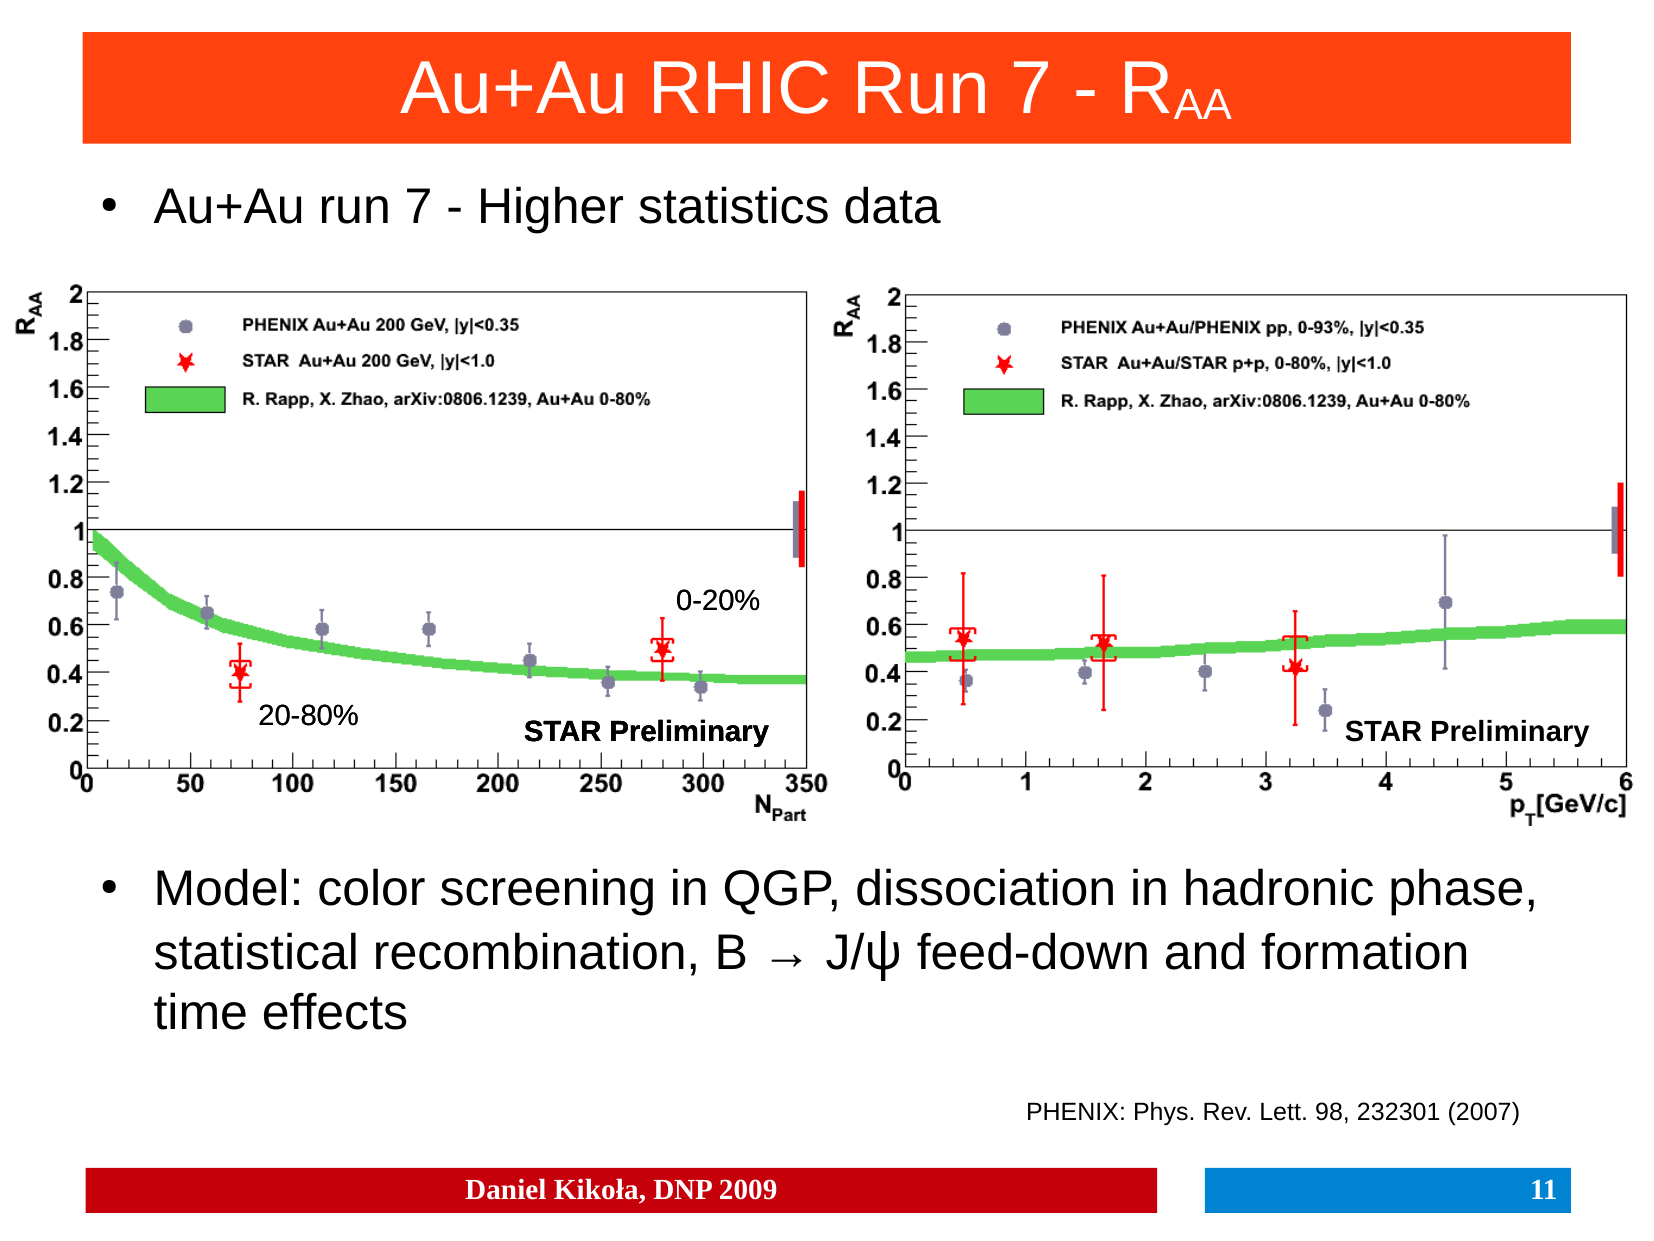

# Au+Au RHIC Run 7 - RAA
Au+Au run 7 - Higher statistics data
Model: color screening in QGP, dissociation in hadronic phase, statistical recombination, B → J/ψ feed-down and formation time effects
0-20%
0-20%
20-80%
20-80%
STAR Preliminary
STAR Preliminary
STAR Preliminary
STAR Preliminary
PHENIX: Phys. Rev. Lett. 98, 232301 (2007)
Daniel Kikoła, DNP 2009
11